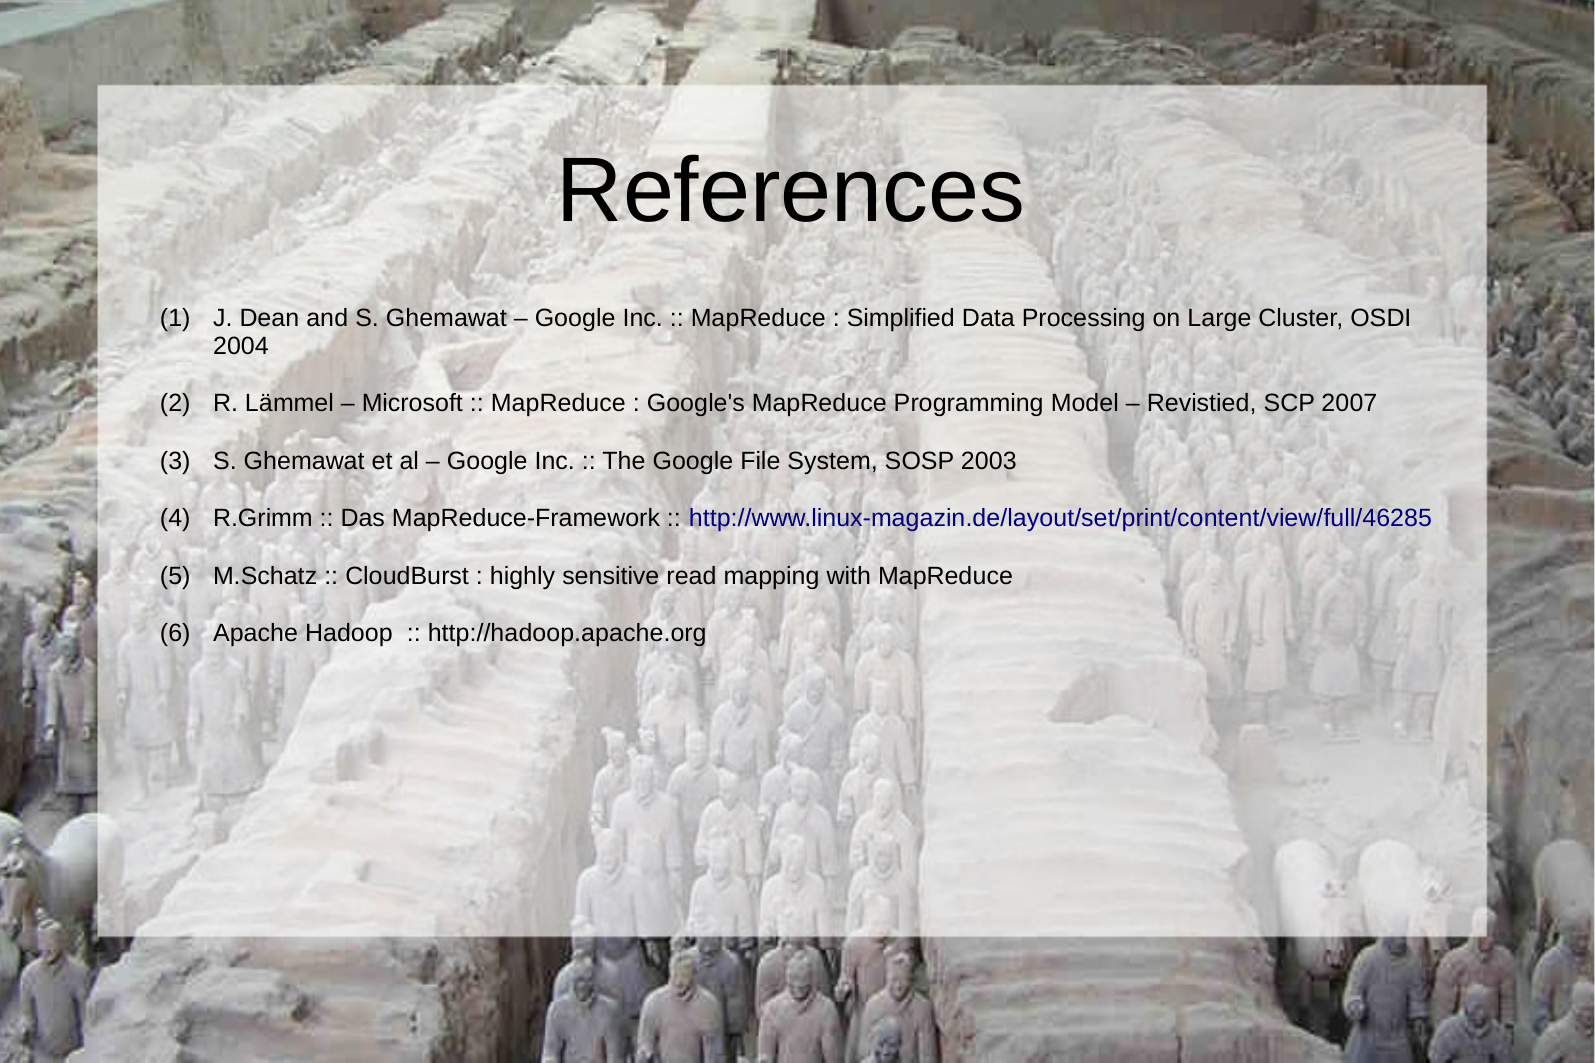

# References
J. Dean and S. Ghemawat – Google Inc. :: MapReduce : Simplified Data Processing on Large Cluster, OSDI 2004
R. Lämmel – Microsoft :: MapReduce : Google's MapReduce Programming Model – Revistied, SCP 2007
S. Ghemawat et al – Google Inc. :: The Google File System, SOSP 2003
R.Grimm :: Das MapReduce-Framework :: http://www.linux-magazin.de/layout/set/print/content/view/full/46285
M.Schatz :: CloudBurst : highly sensitive read mapping with MapReduce
Apache Hadoop :: http://hadoop.apache.org